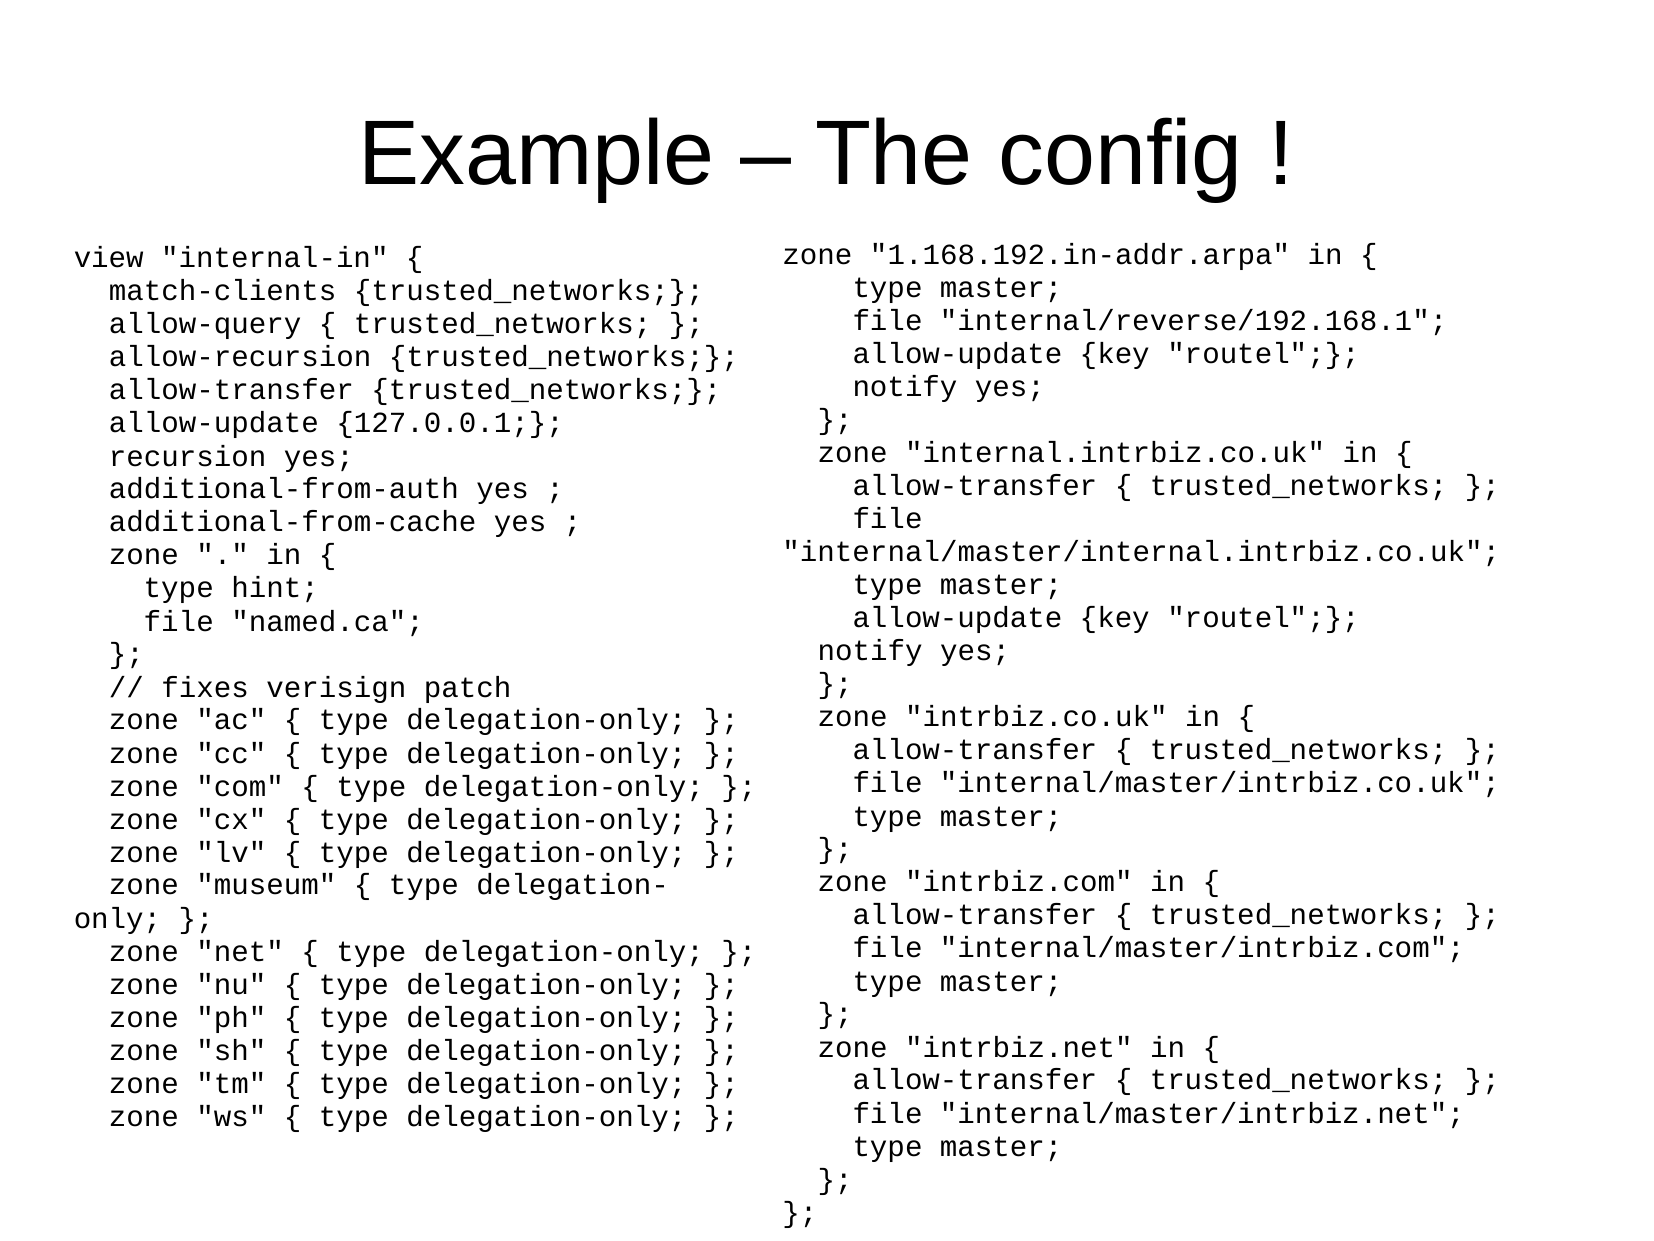

# Example – The config !
zone "1.168.192.in-addr.arpa" in {
 type master;
 file "internal/reverse/192.168.1";
 allow-update {key "routel";};
 notify yes;
 };
 zone "internal.intrbiz.co.uk" in {
 allow-transfer { trusted_networks; };
 file "internal/master/internal.intrbiz.co.uk";
 type master;
 allow-update {key "routel";};
 notify yes;
 };
 zone "intrbiz.co.uk" in {
 allow-transfer { trusted_networks; };
 file "internal/master/intrbiz.co.uk";
 type master;
 };
 zone "intrbiz.com" in {
 allow-transfer { trusted_networks; };
 file "internal/master/intrbiz.com";
 type master;
 };
 zone "intrbiz.net" in {
 allow-transfer { trusted_networks; };
 file "internal/master/intrbiz.net";
 type master;
 };
};
view "internal-in" {
 match-clients {trusted_networks;};
 allow-query { trusted_networks; };
 allow-recursion {trusted_networks;};
 allow-transfer {trusted_networks;};
 allow-update {127.0.0.1;};
 recursion yes;
 additional-from-auth yes ;
 additional-from-cache yes ;
 zone "." in {
 type hint;
 file "named.ca";
 };
 // fixes verisign patch
 zone "ac" { type delegation-only; };
 zone "cc" { type delegation-only; };
 zone "com" { type delegation-only; };
 zone "cx" { type delegation-only; };
 zone "lv" { type delegation-only; };
 zone "museum" { type delegation-only; };
 zone "net" { type delegation-only; };
 zone "nu" { type delegation-only; };
 zone "ph" { type delegation-only; };
 zone "sh" { type delegation-only; };
 zone "tm" { type delegation-only; };
 zone "ws" { type delegation-only; };